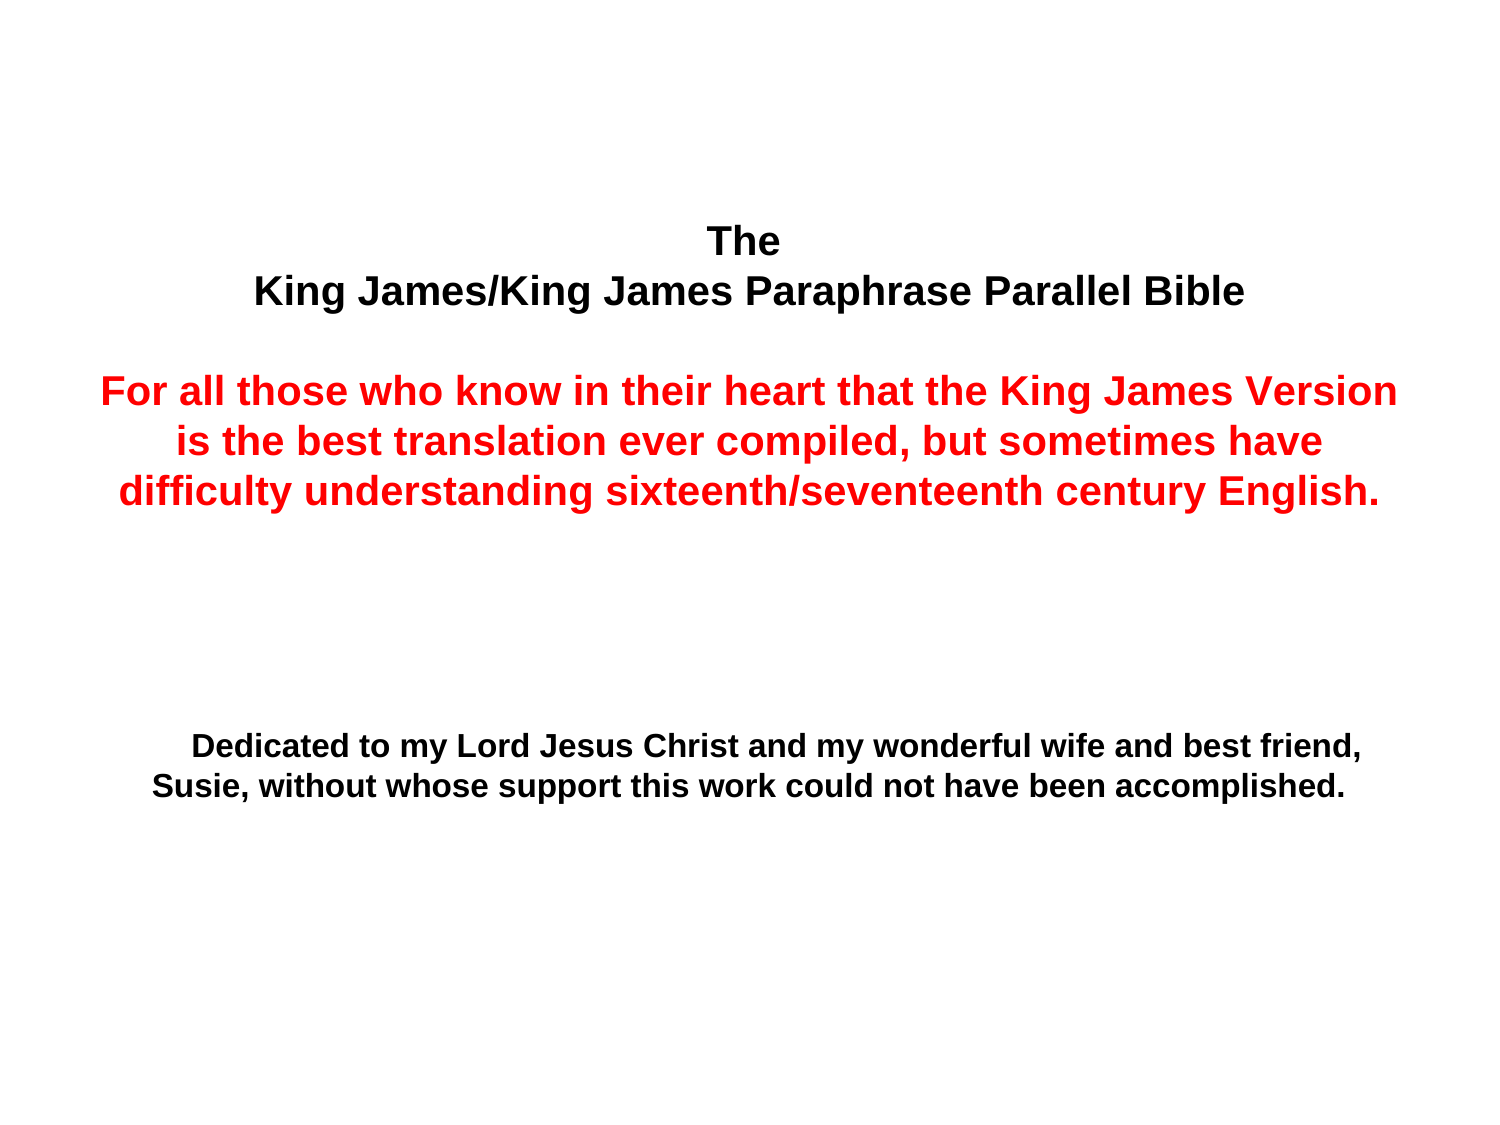

# The King James/King James Paraphrase Parallel Bible   For all those who know in their heart that the King James Version is the best translation ever compiled, but sometimes have difficulty understanding sixteenth/seventeenth century English.     Dedicated to my Lord Jesus Christ and my wonderful wife and best friend, Susie, without whose support this work could not have been accomplished.